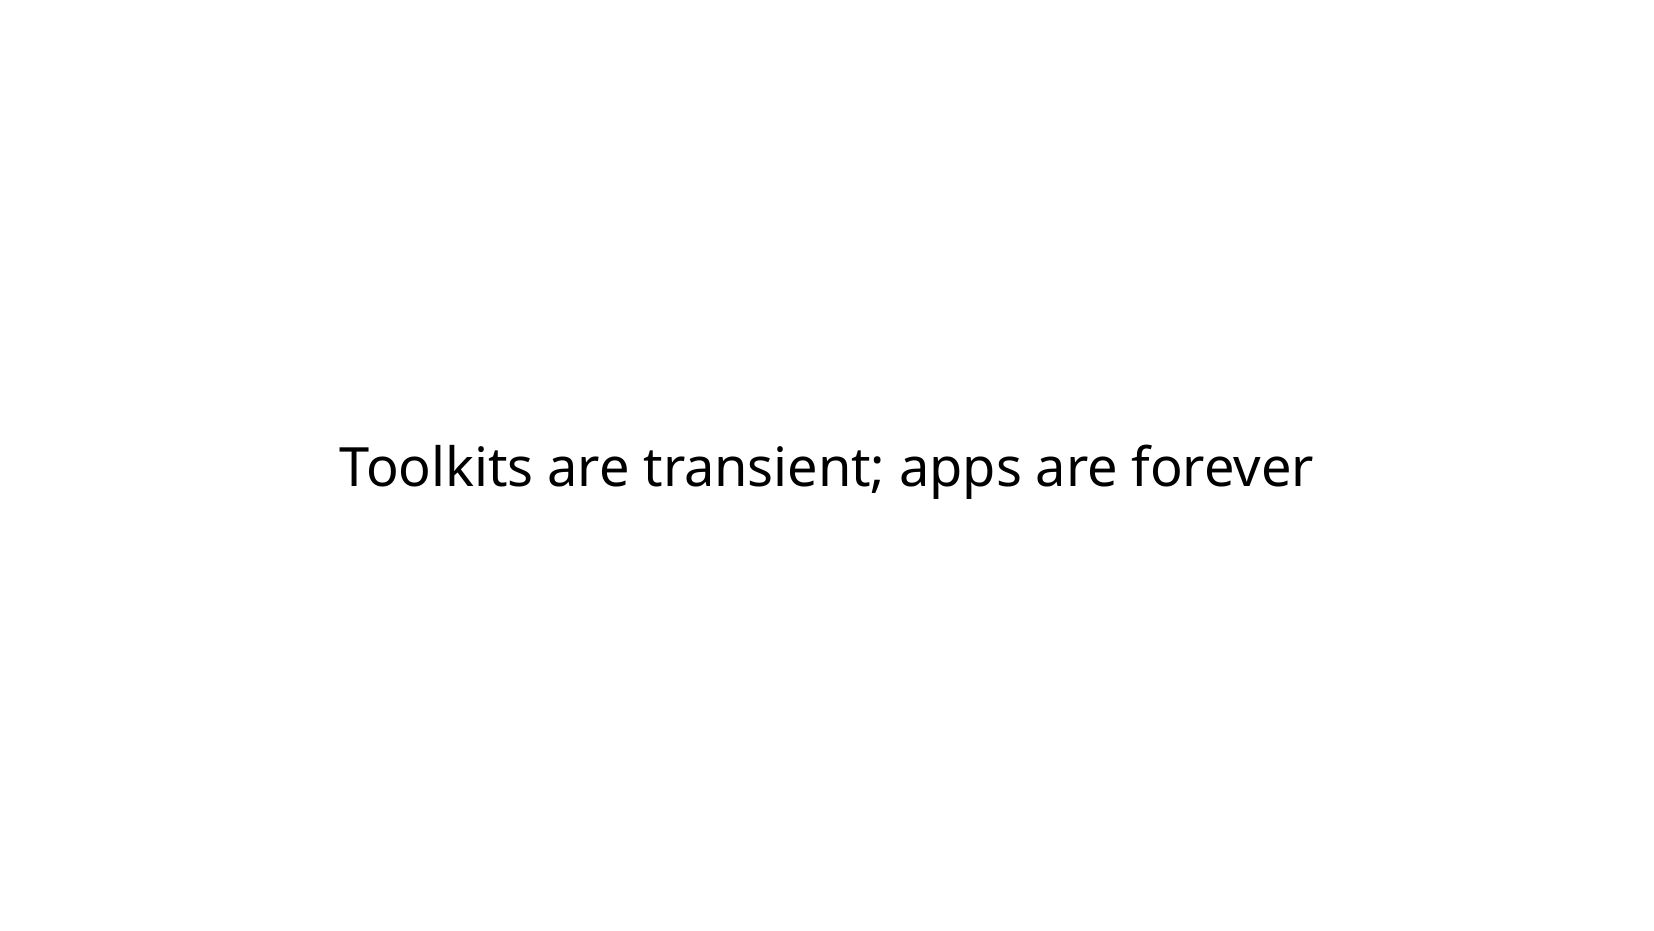

# Toolkits are transient; apps are forever